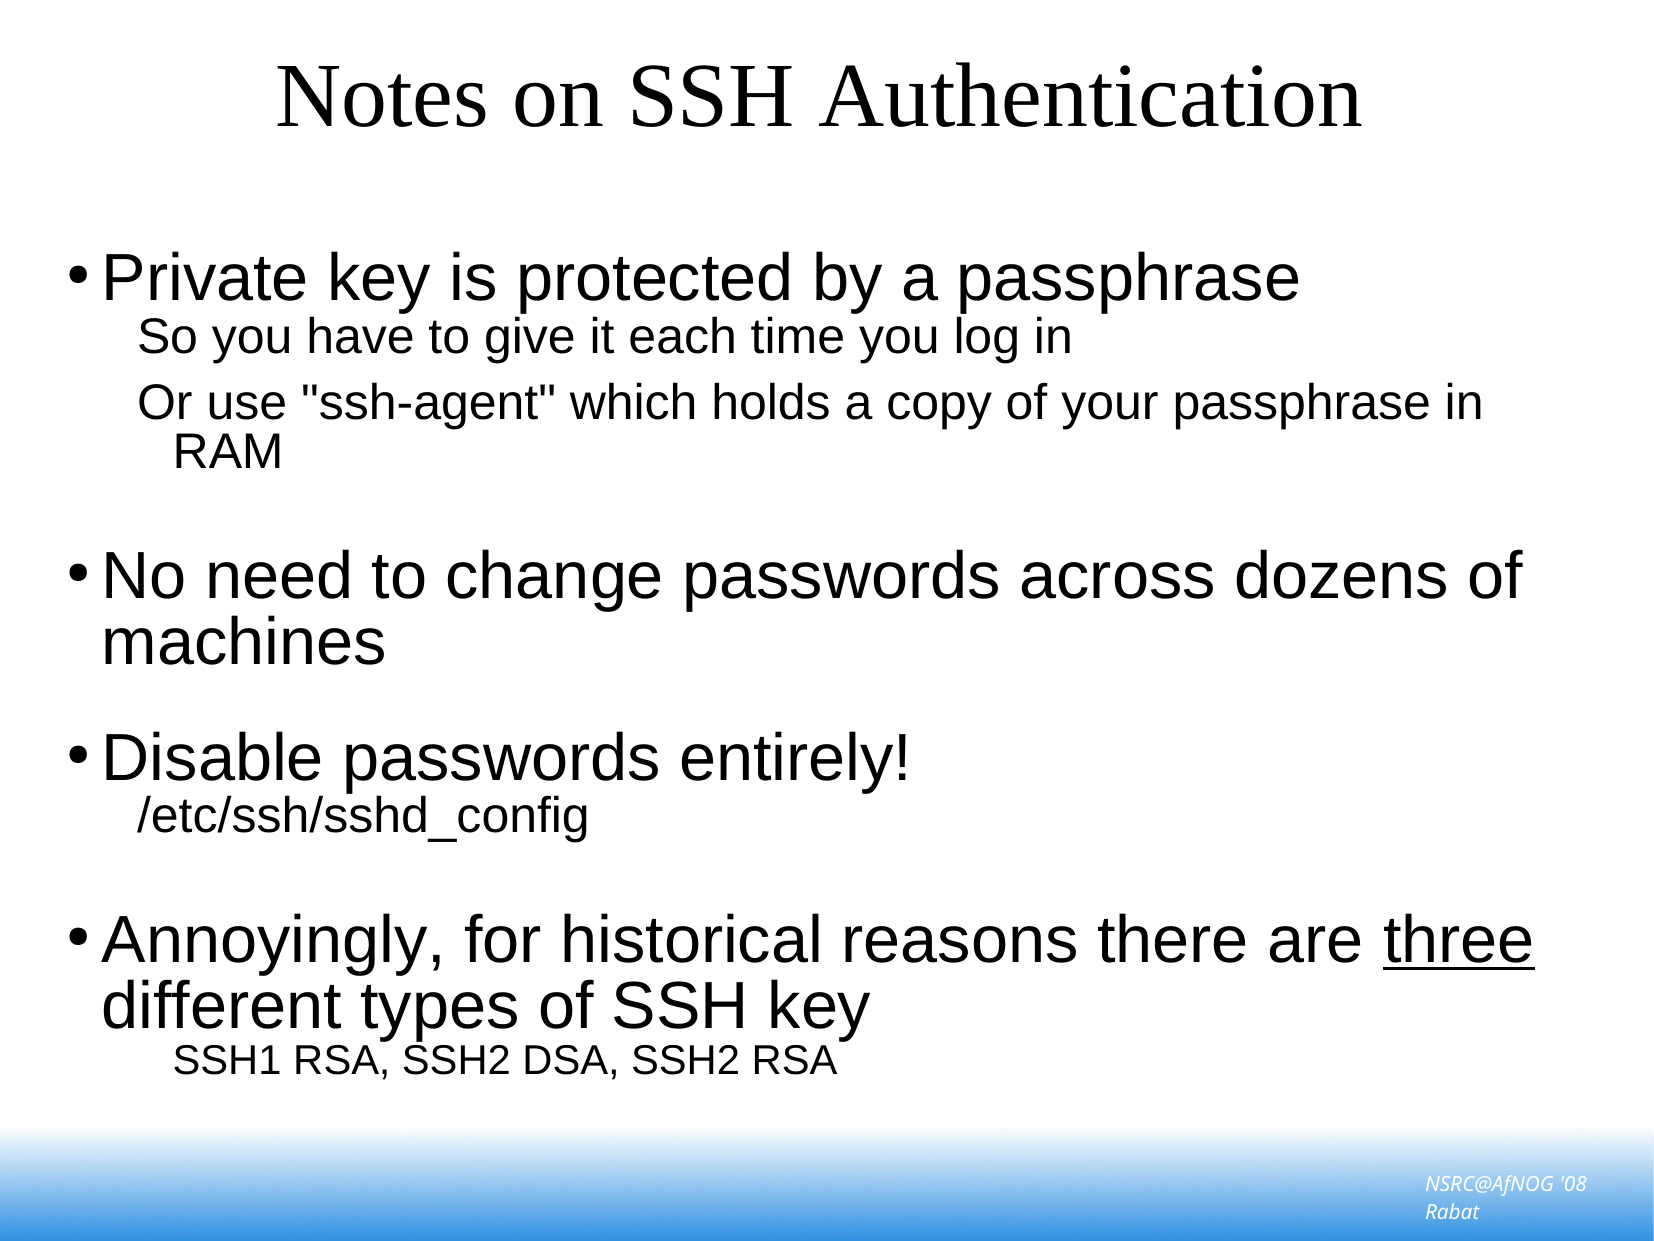

# Notes on SSH Authentication
Private key is protected by a passphrase
So you have to give it each time you log in
Or use "ssh-agent" which holds a copy of your passphrase in RAM
No need to change passwords across dozens of machines
Disable passwords entirely!
/etc/ssh/sshd_config
Annoyingly, for historical reasons there are three different types of SSH key
SSH1 RSA, SSH2 DSA, SSH2 RSA